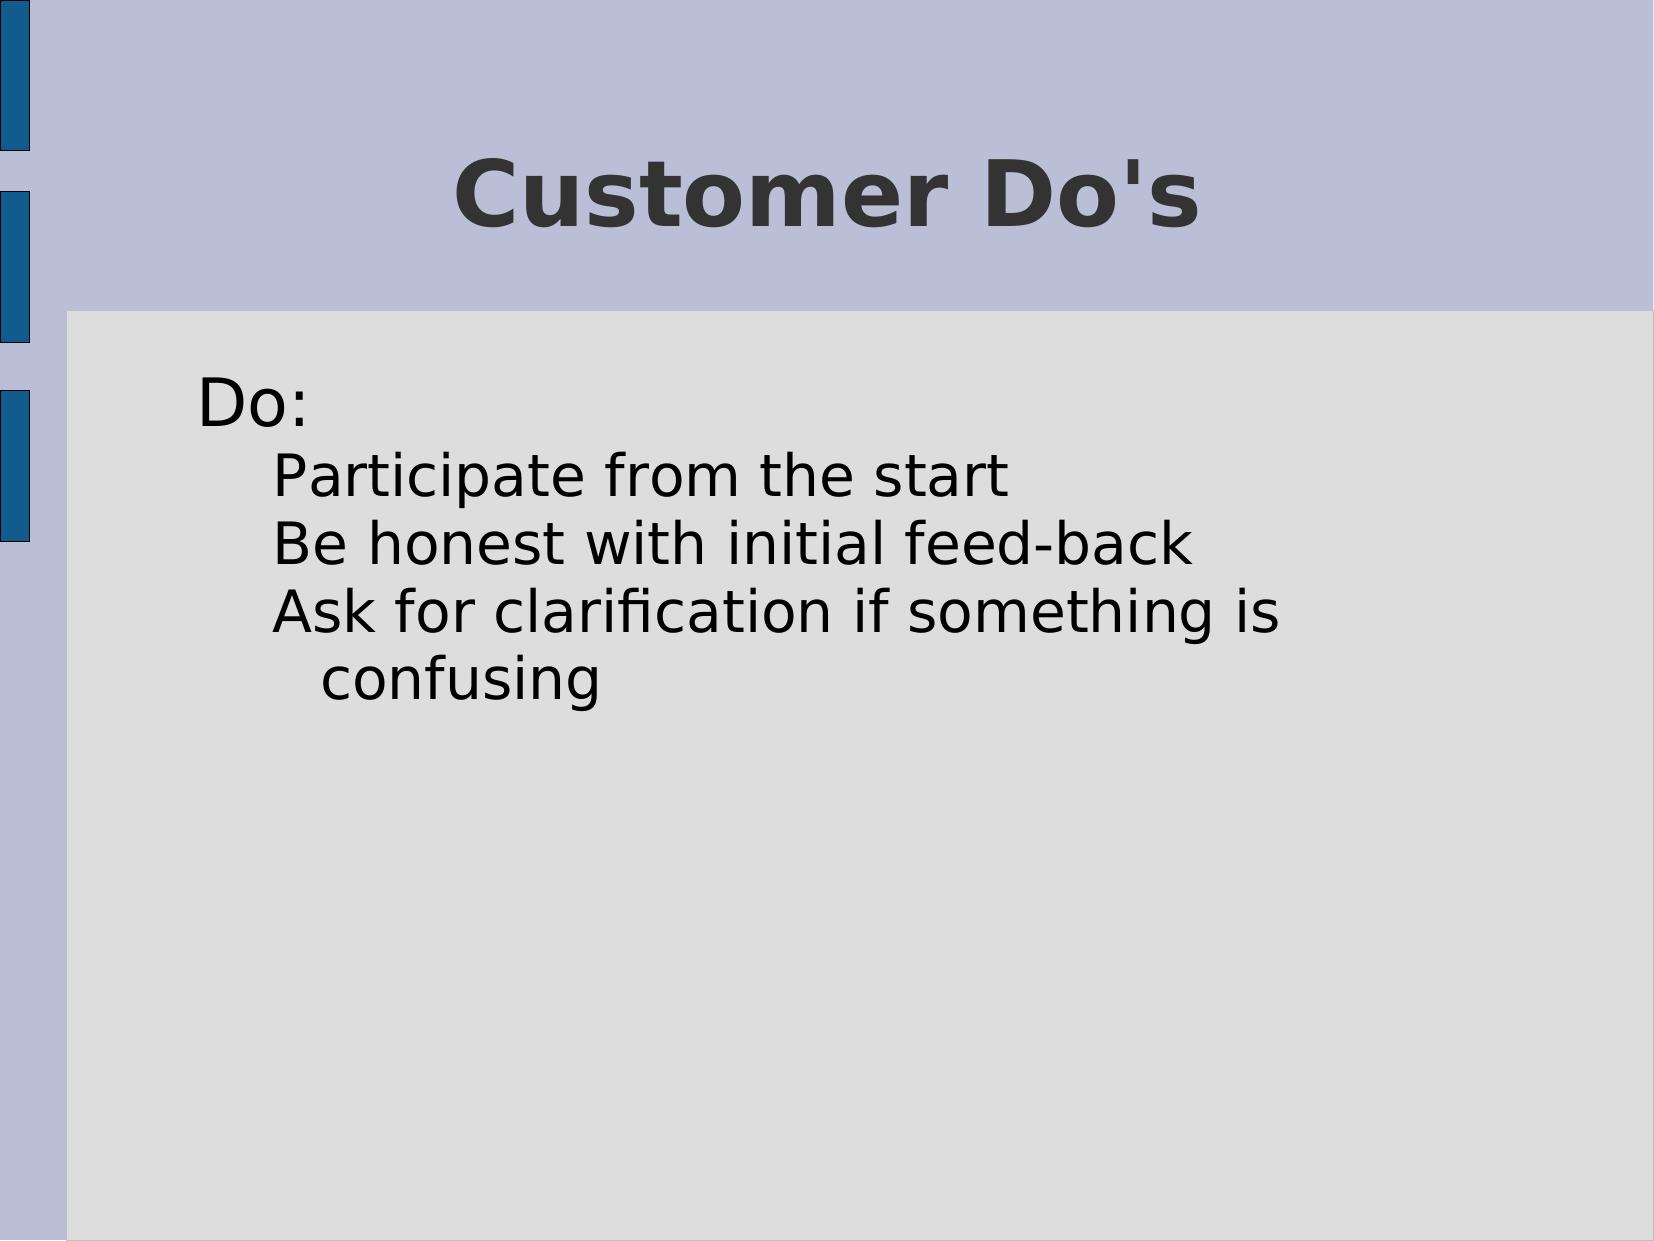

# Customer Do's
Do:
Participate from the start
Be honest with initial feed-back
Ask for clarification if something is confusing